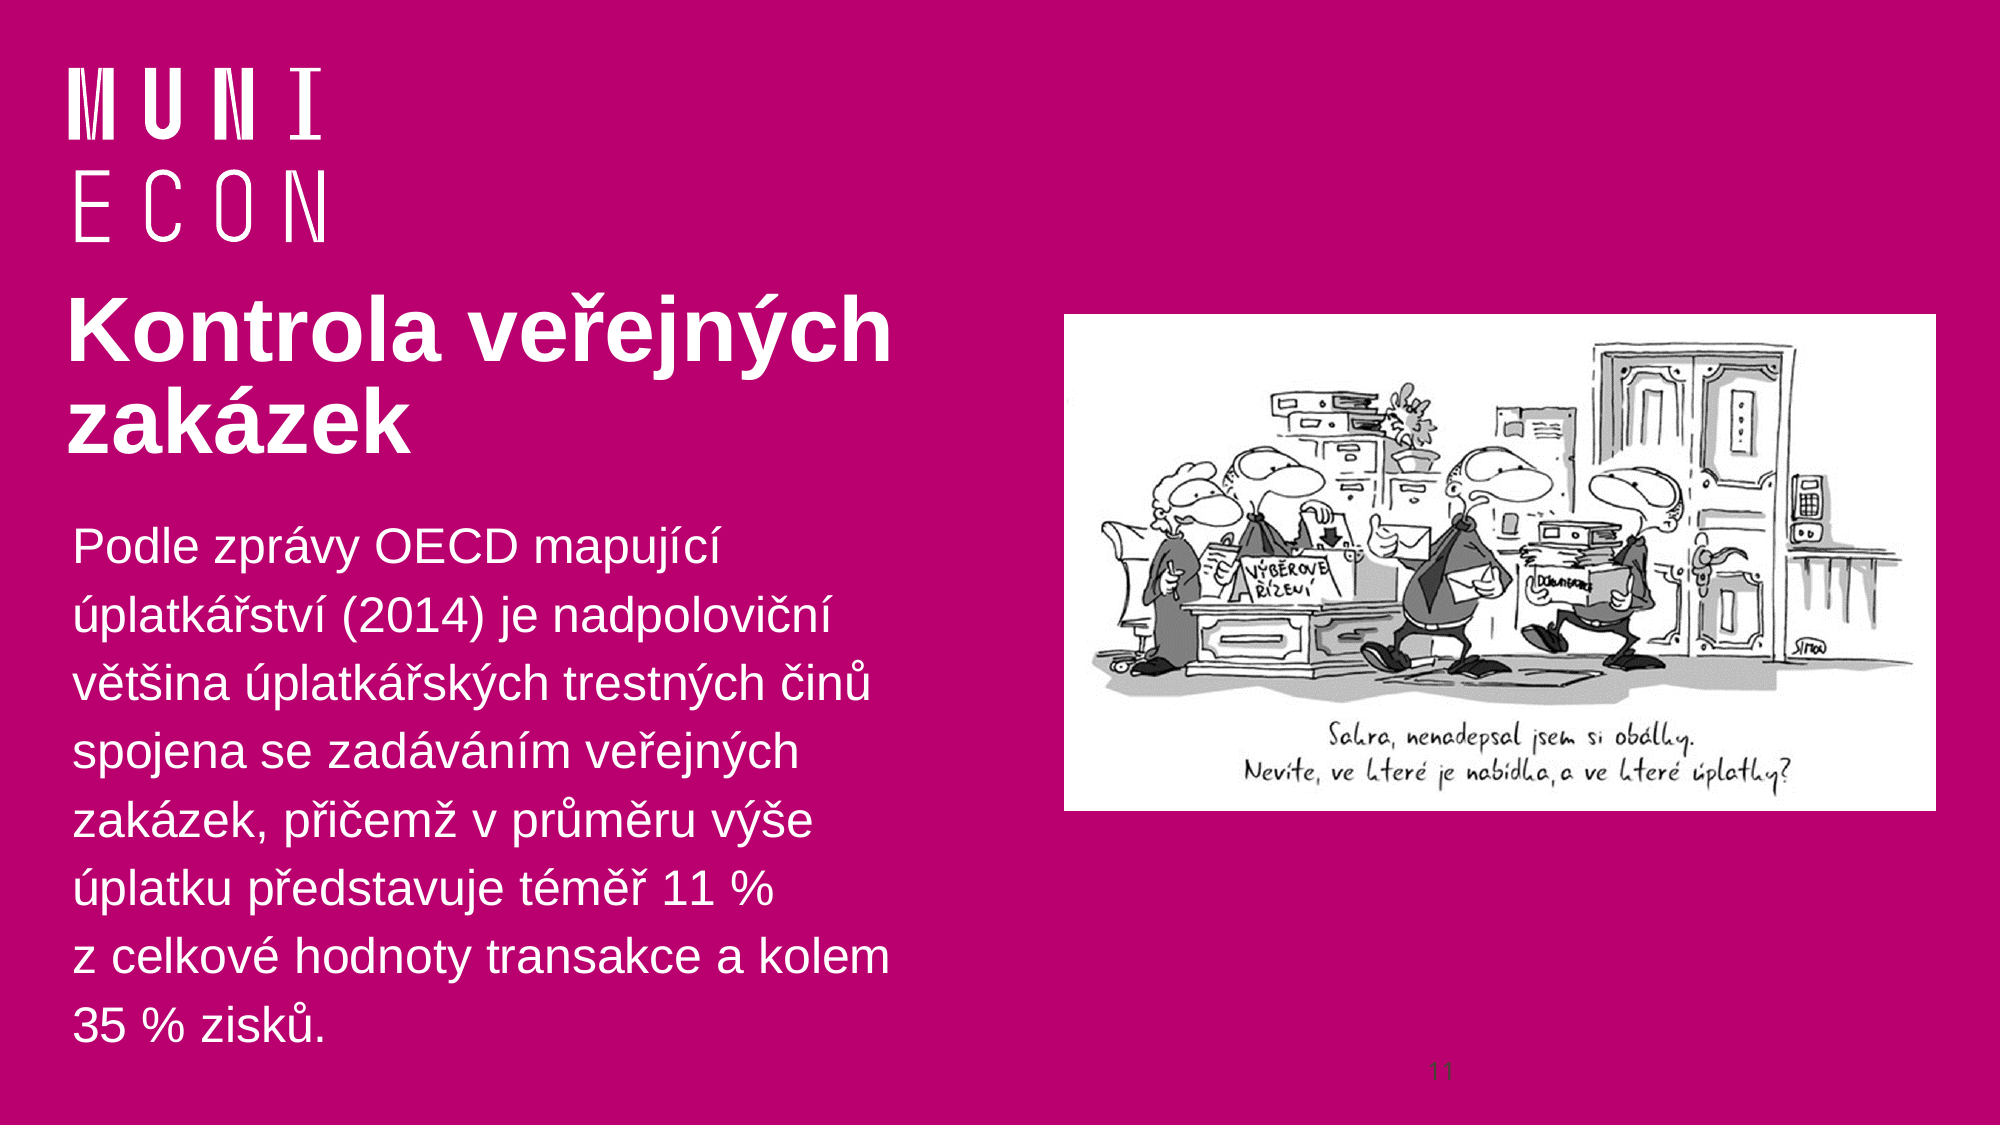

# Kontrola veřejných zakázek
Podle zprávy OECD mapující úplatkářství (2014) je nadpoloviční většina úplatkářských trestných činů spojena se zadáváním veřejných zakázek, přičemž v průměru výše úplatku představuje téměř 11 % z celkové hodnoty transakce a kolem 35 % zisků.